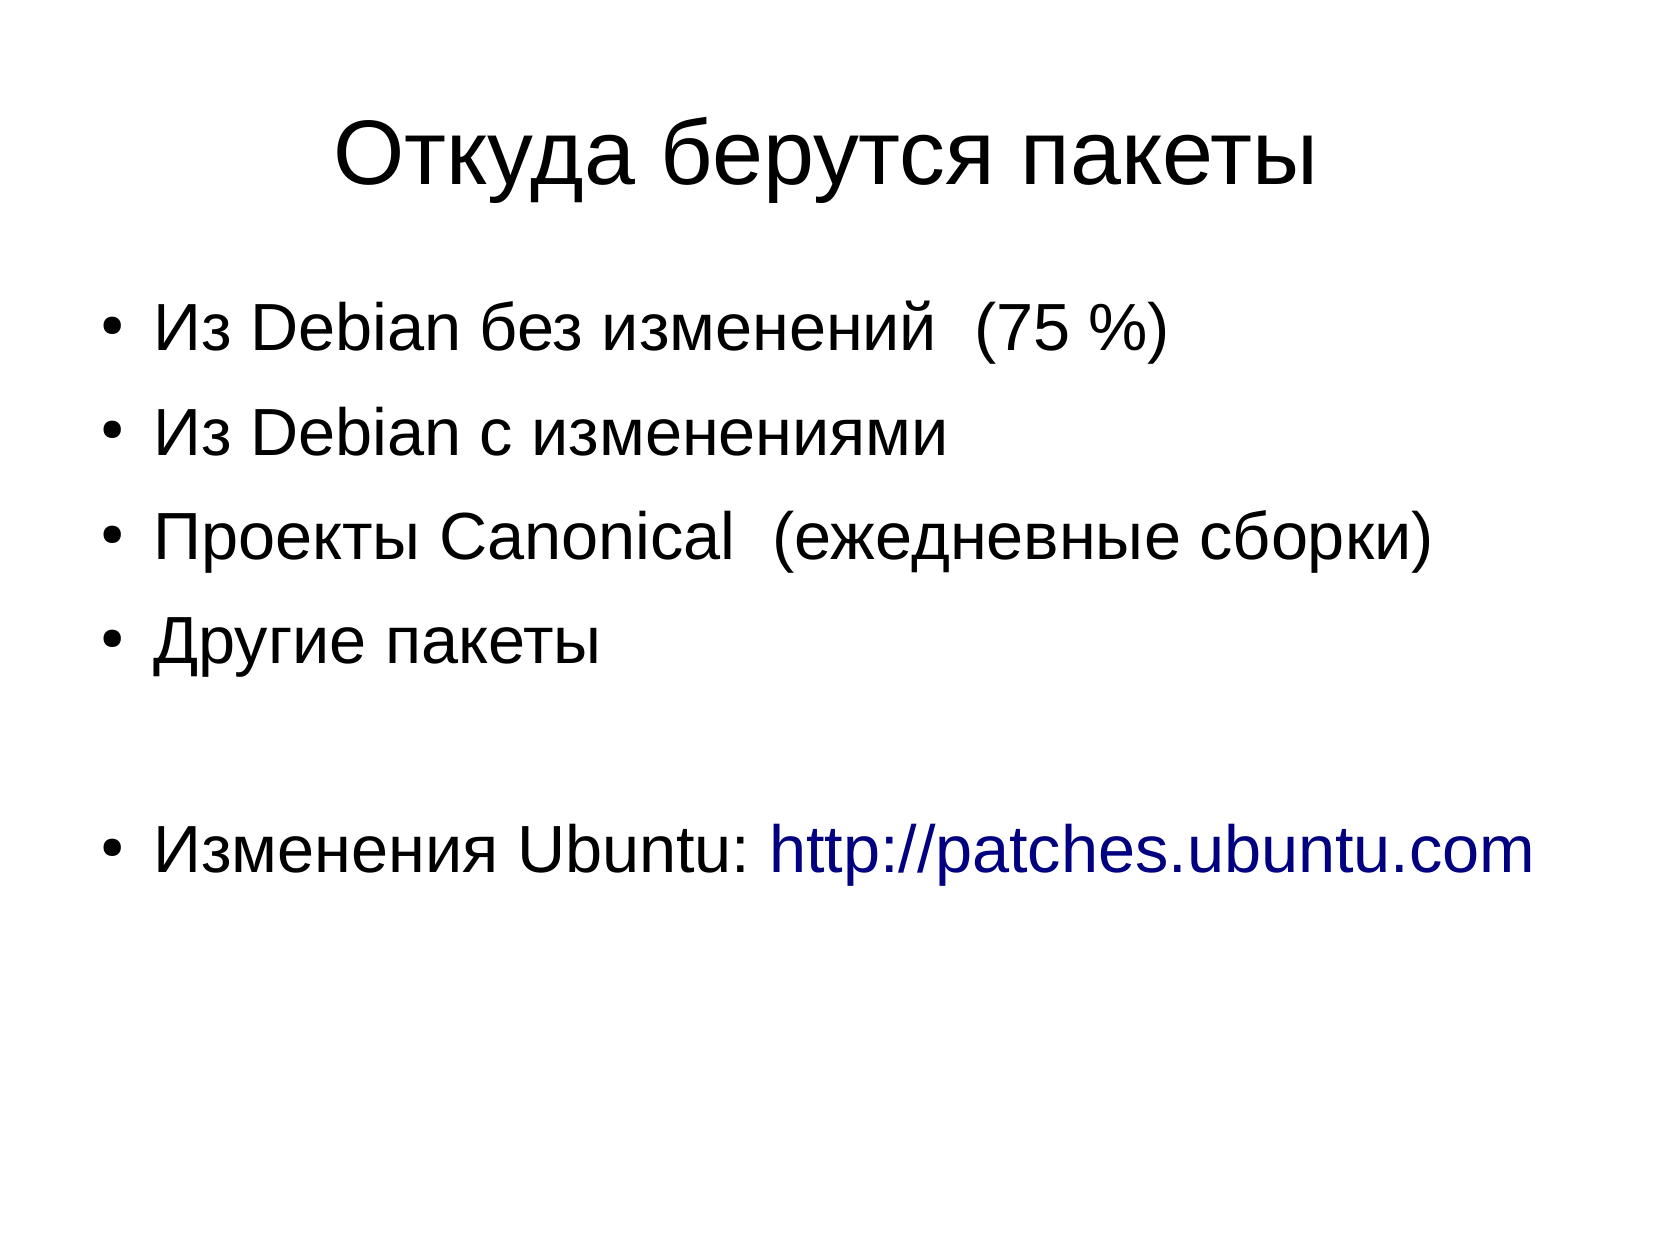

# Откуда берутся пакеты
Из Debian без изменений (75 %)
Из Debian с изменениями
Проекты Canonical (ежедневные сборки)
Другие пакеты
Изменения Ubuntu: http://patches.ubuntu.com